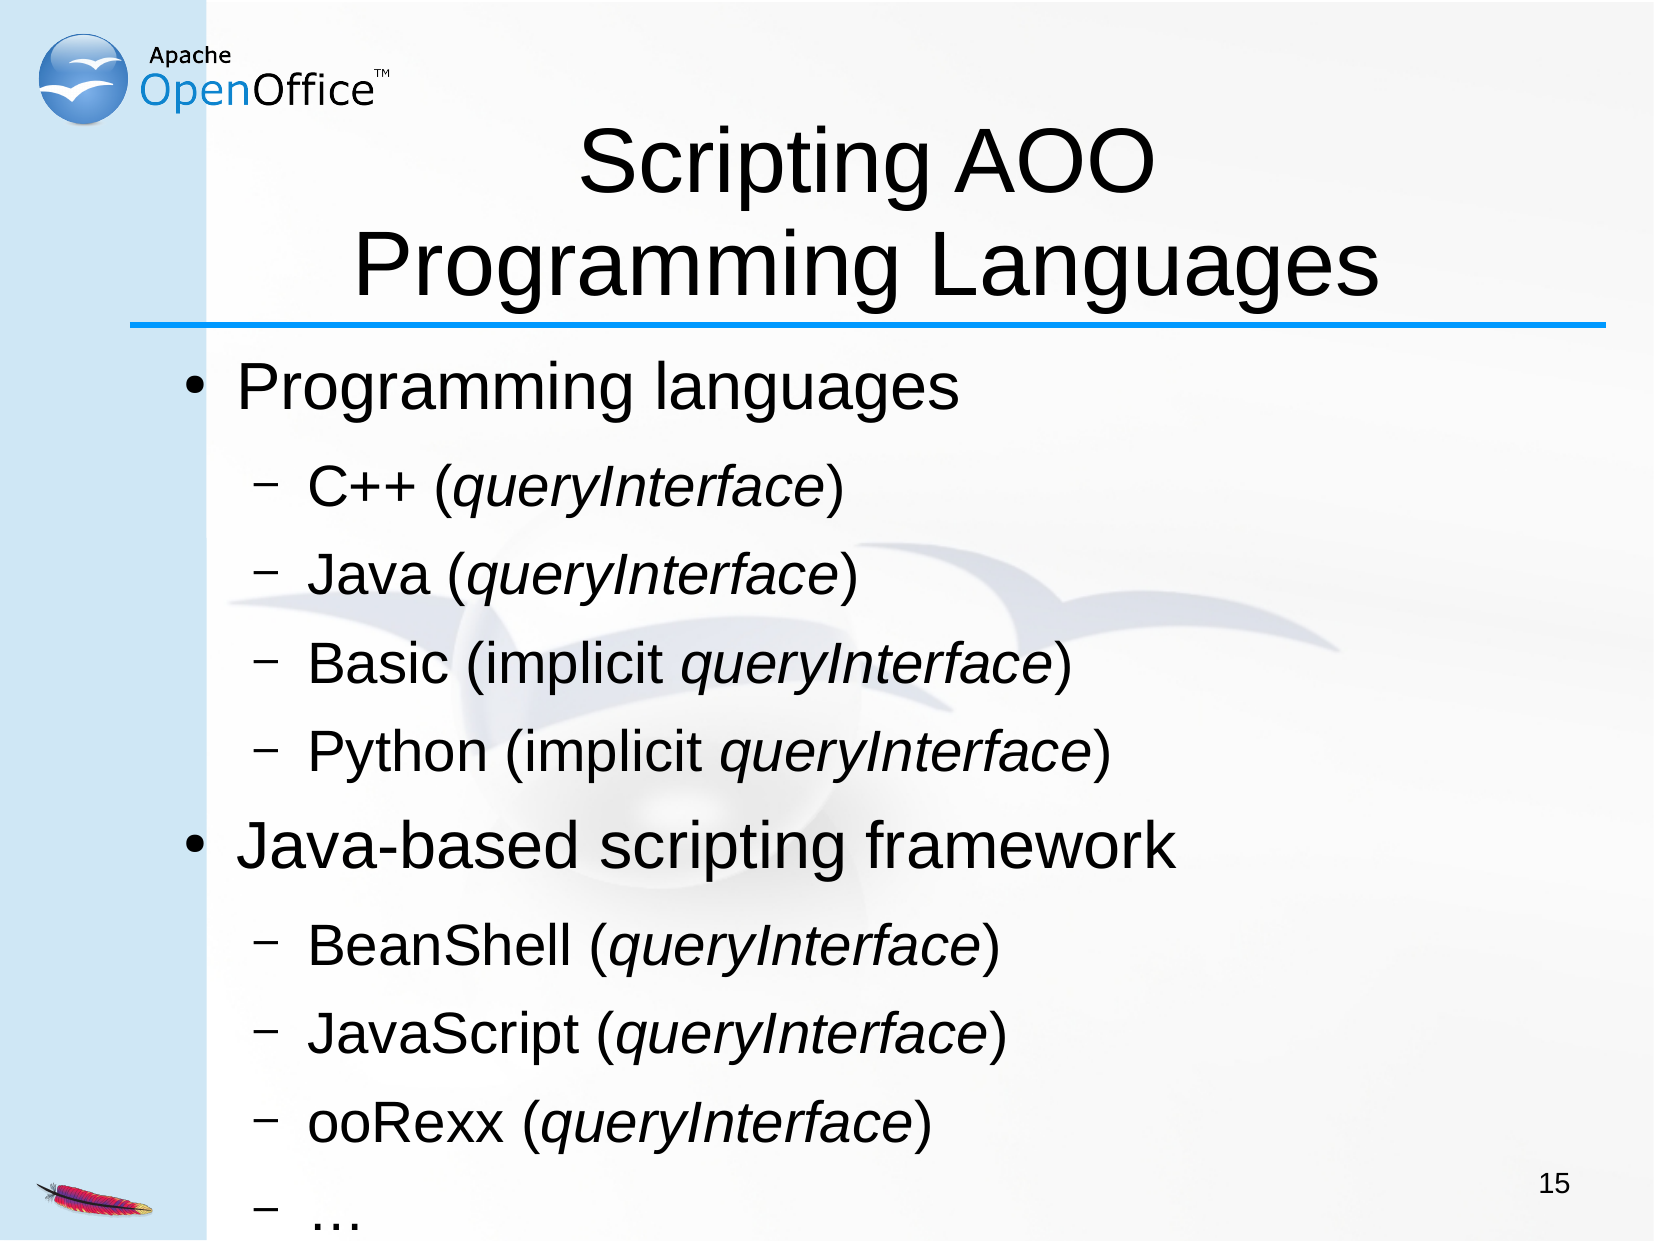

# Scripting AOO Programming Languages
Programming languages
C++ (queryInterface)
Java (queryInterface)
Basic (implicit queryInterface)
Python (implicit queryInterface)
Java-based scripting framework
BeanShell (queryInterface)
JavaScript (queryInterface)
ooRexx (queryInterface)
…
15